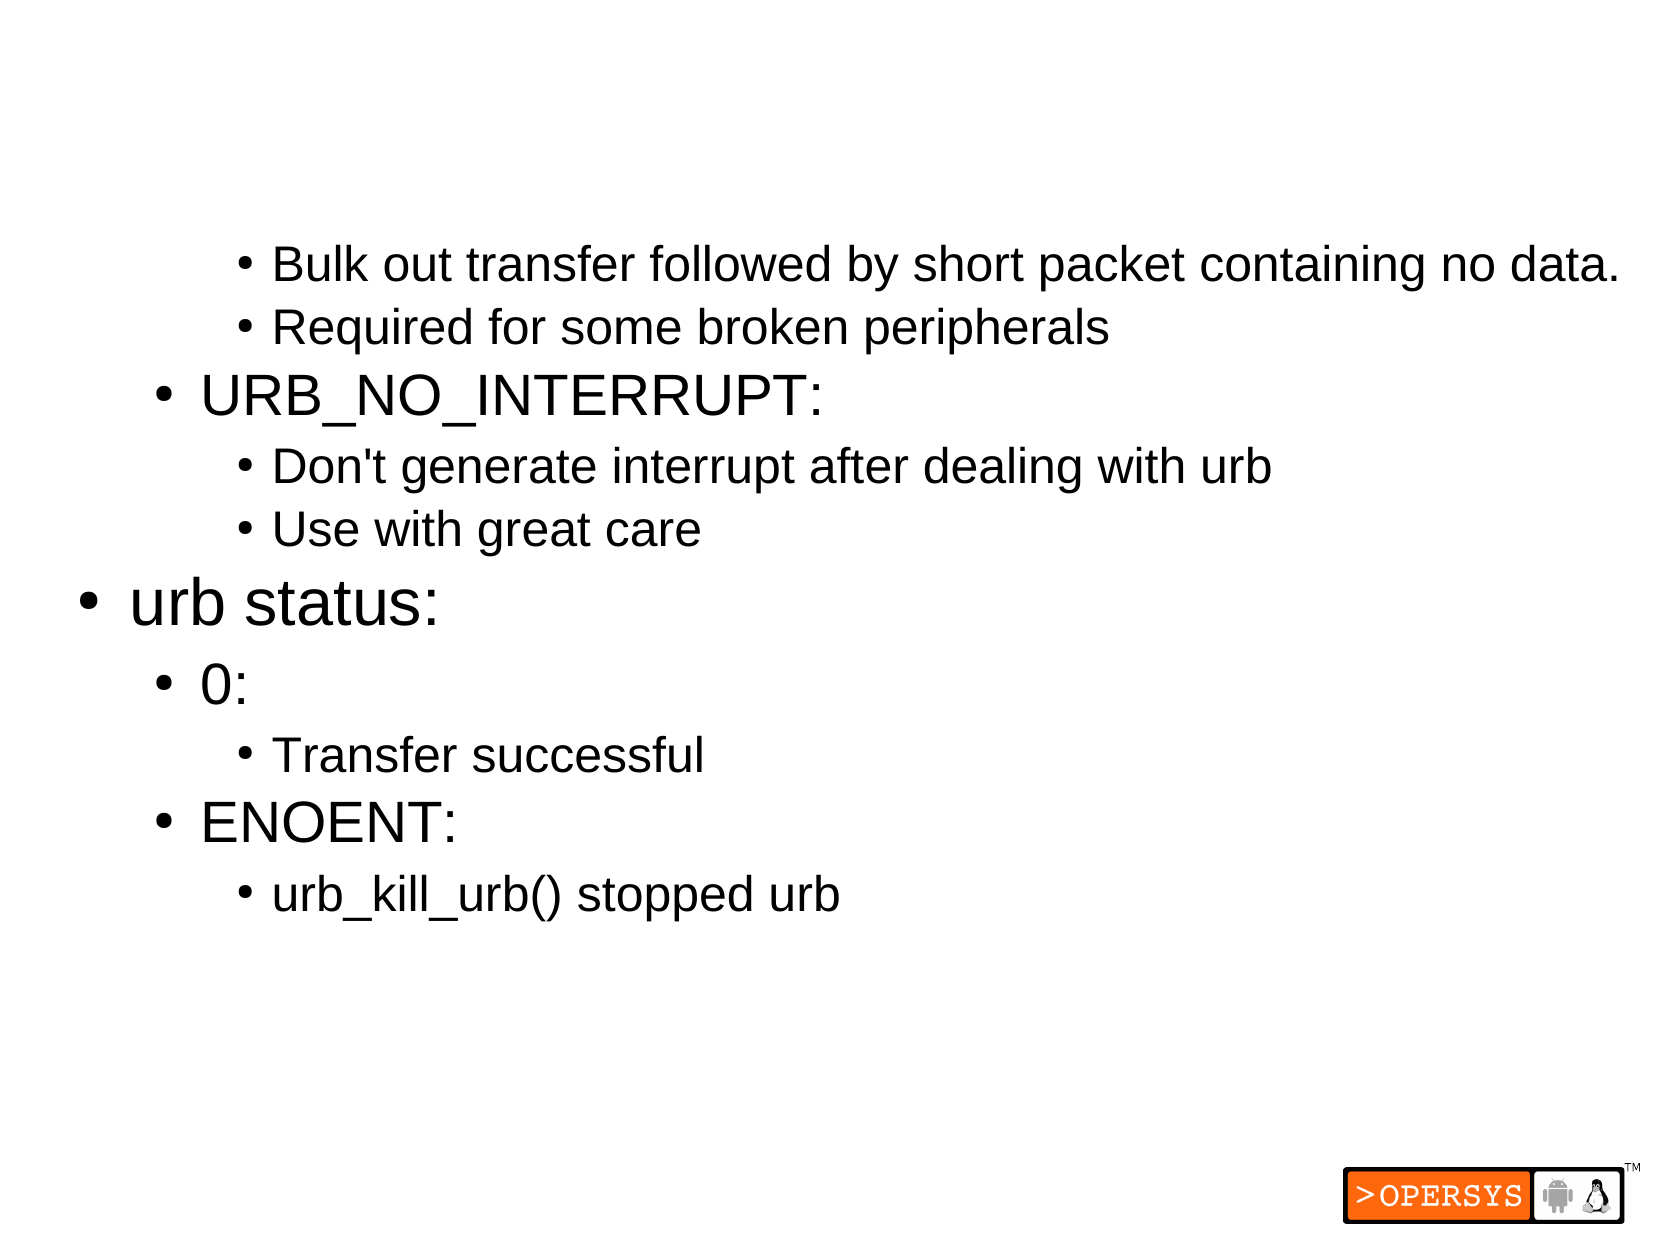

# Bulk out transfer followed by short packet containing no data.
Required for some broken peripherals
URB_NO_INTERRUPT:
Don't generate interrupt after dealing with urb
Use with great care
urb status:
0:
Transfer successful
ENOENT:
urb_kill_urb() stopped urb